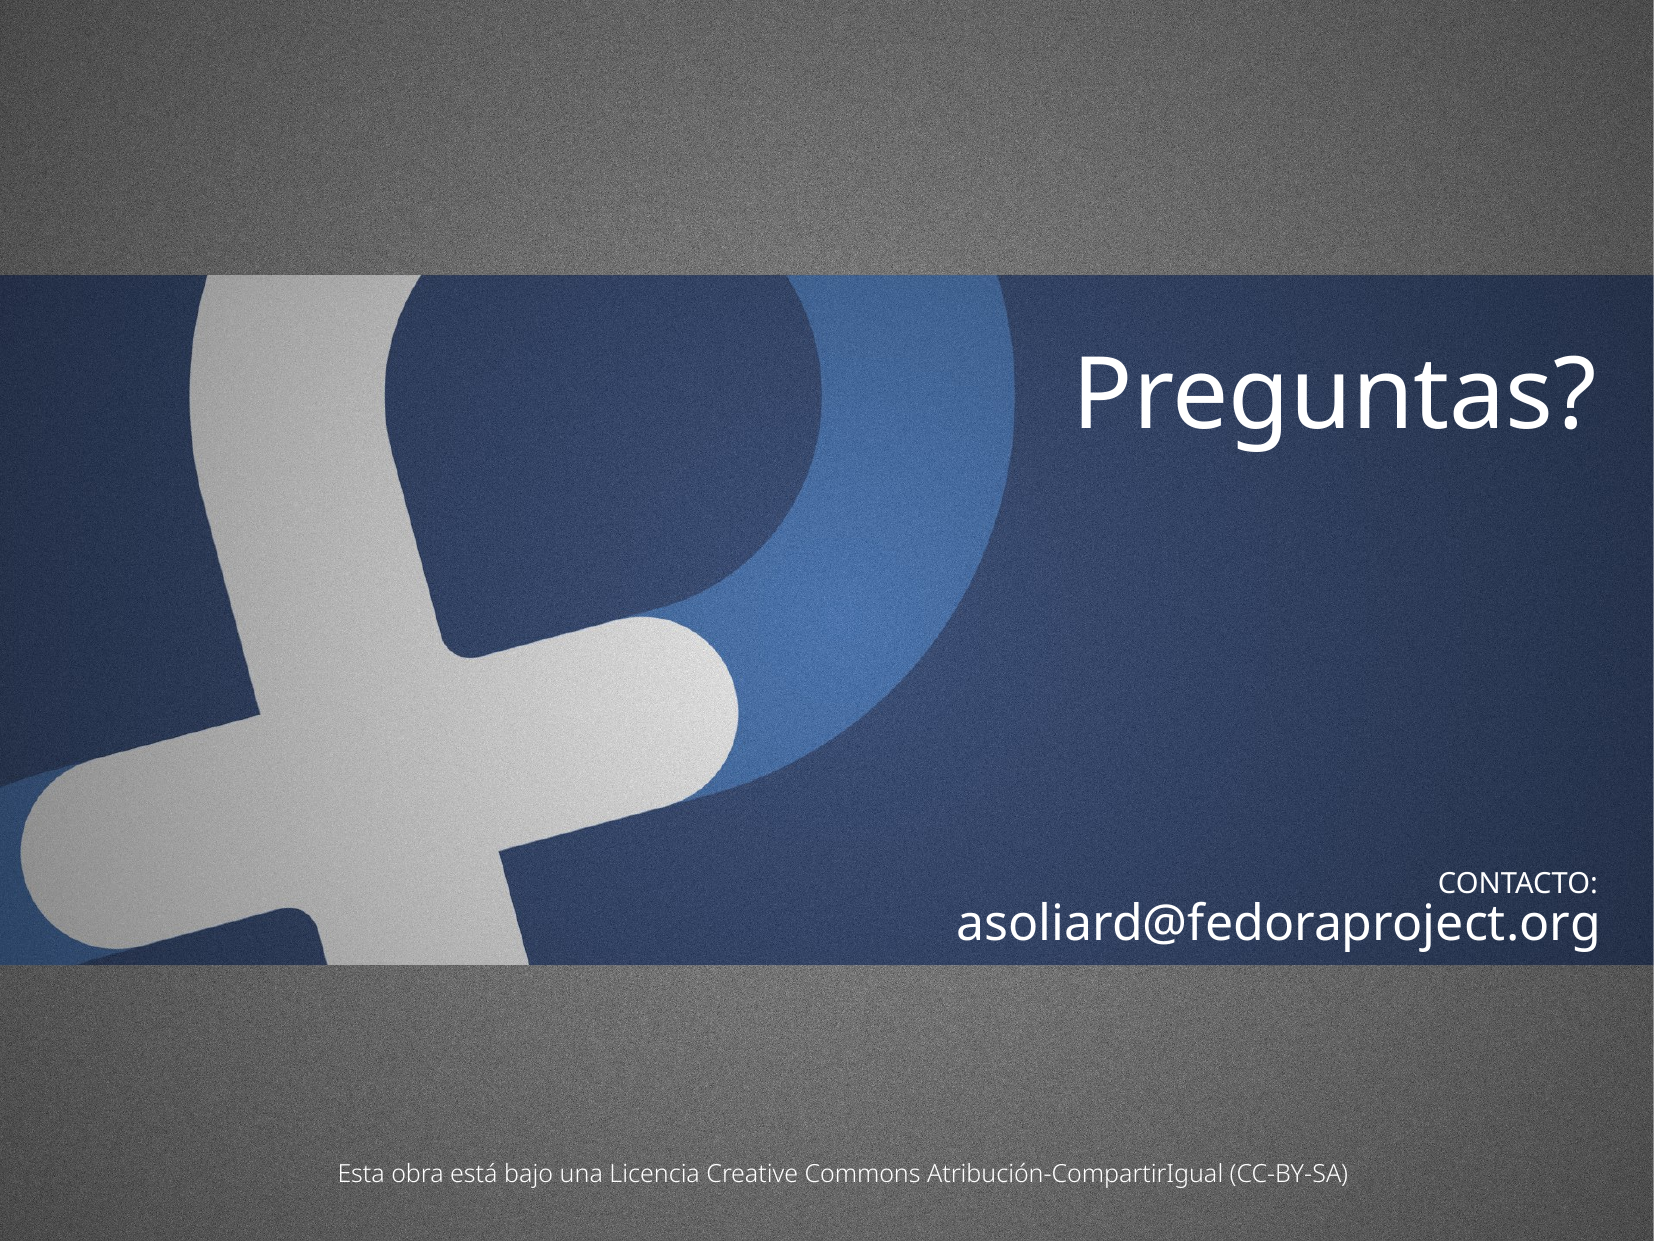

# Preguntas?
CONTACTO:
asoliard@fedoraproject.org
Esta obra está bajo una Licencia Creative Commons Atribución-CompartirIgual (CC-BY-SA)